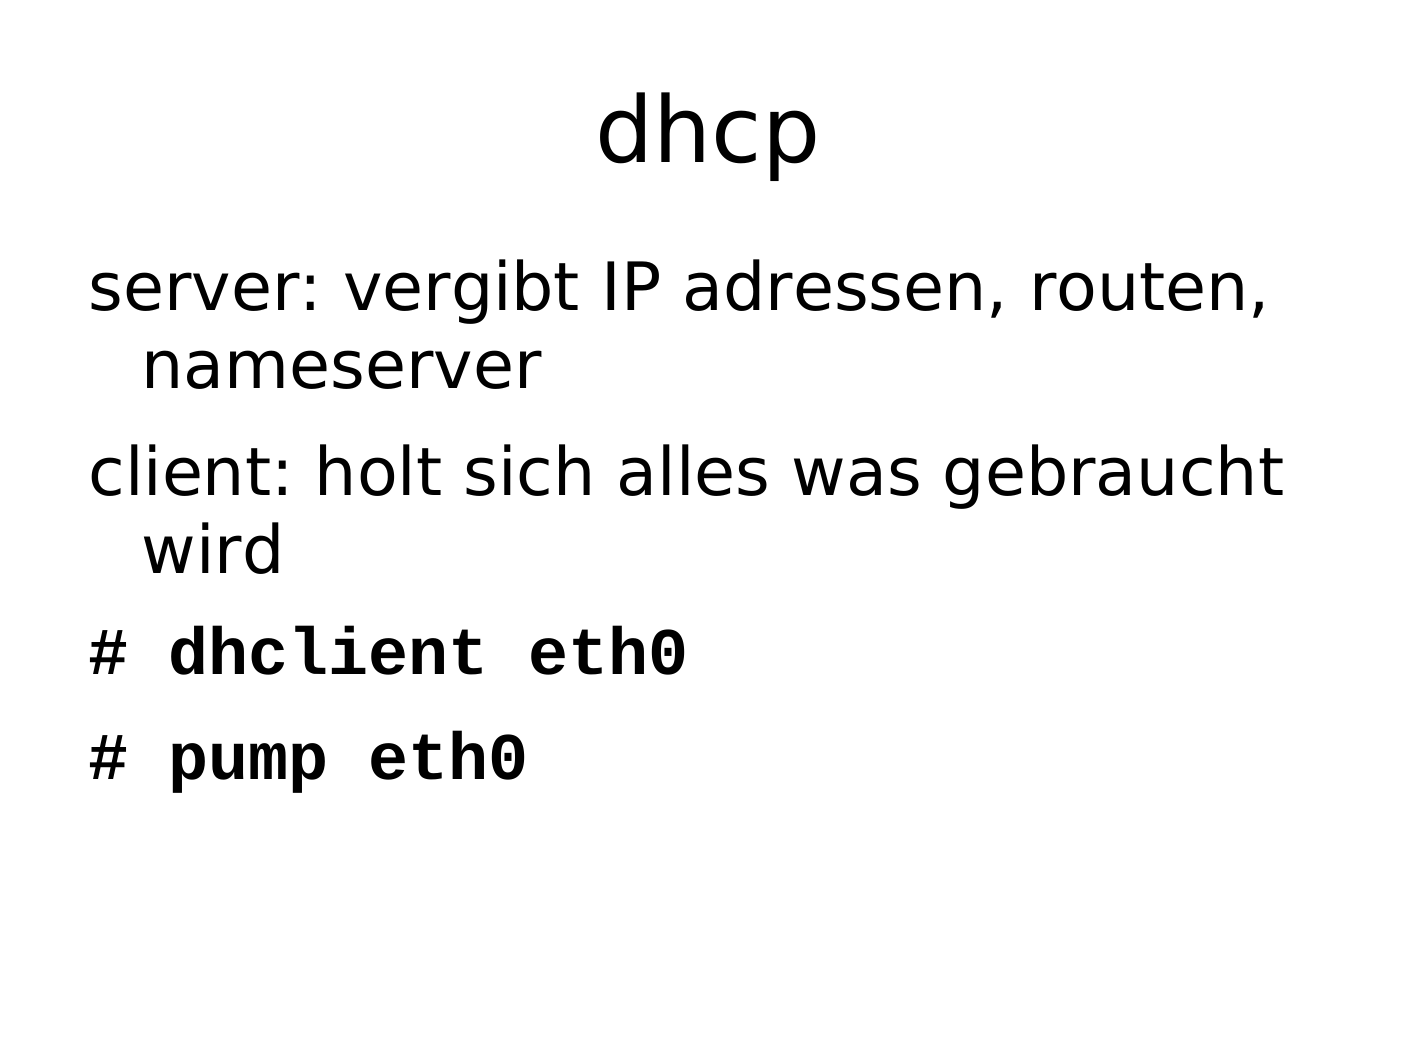

# dhcp
server: vergibt IP adressen, routen, nameserver
client: holt sich alles was gebraucht wird
# dhclient eth0
# pump eth0